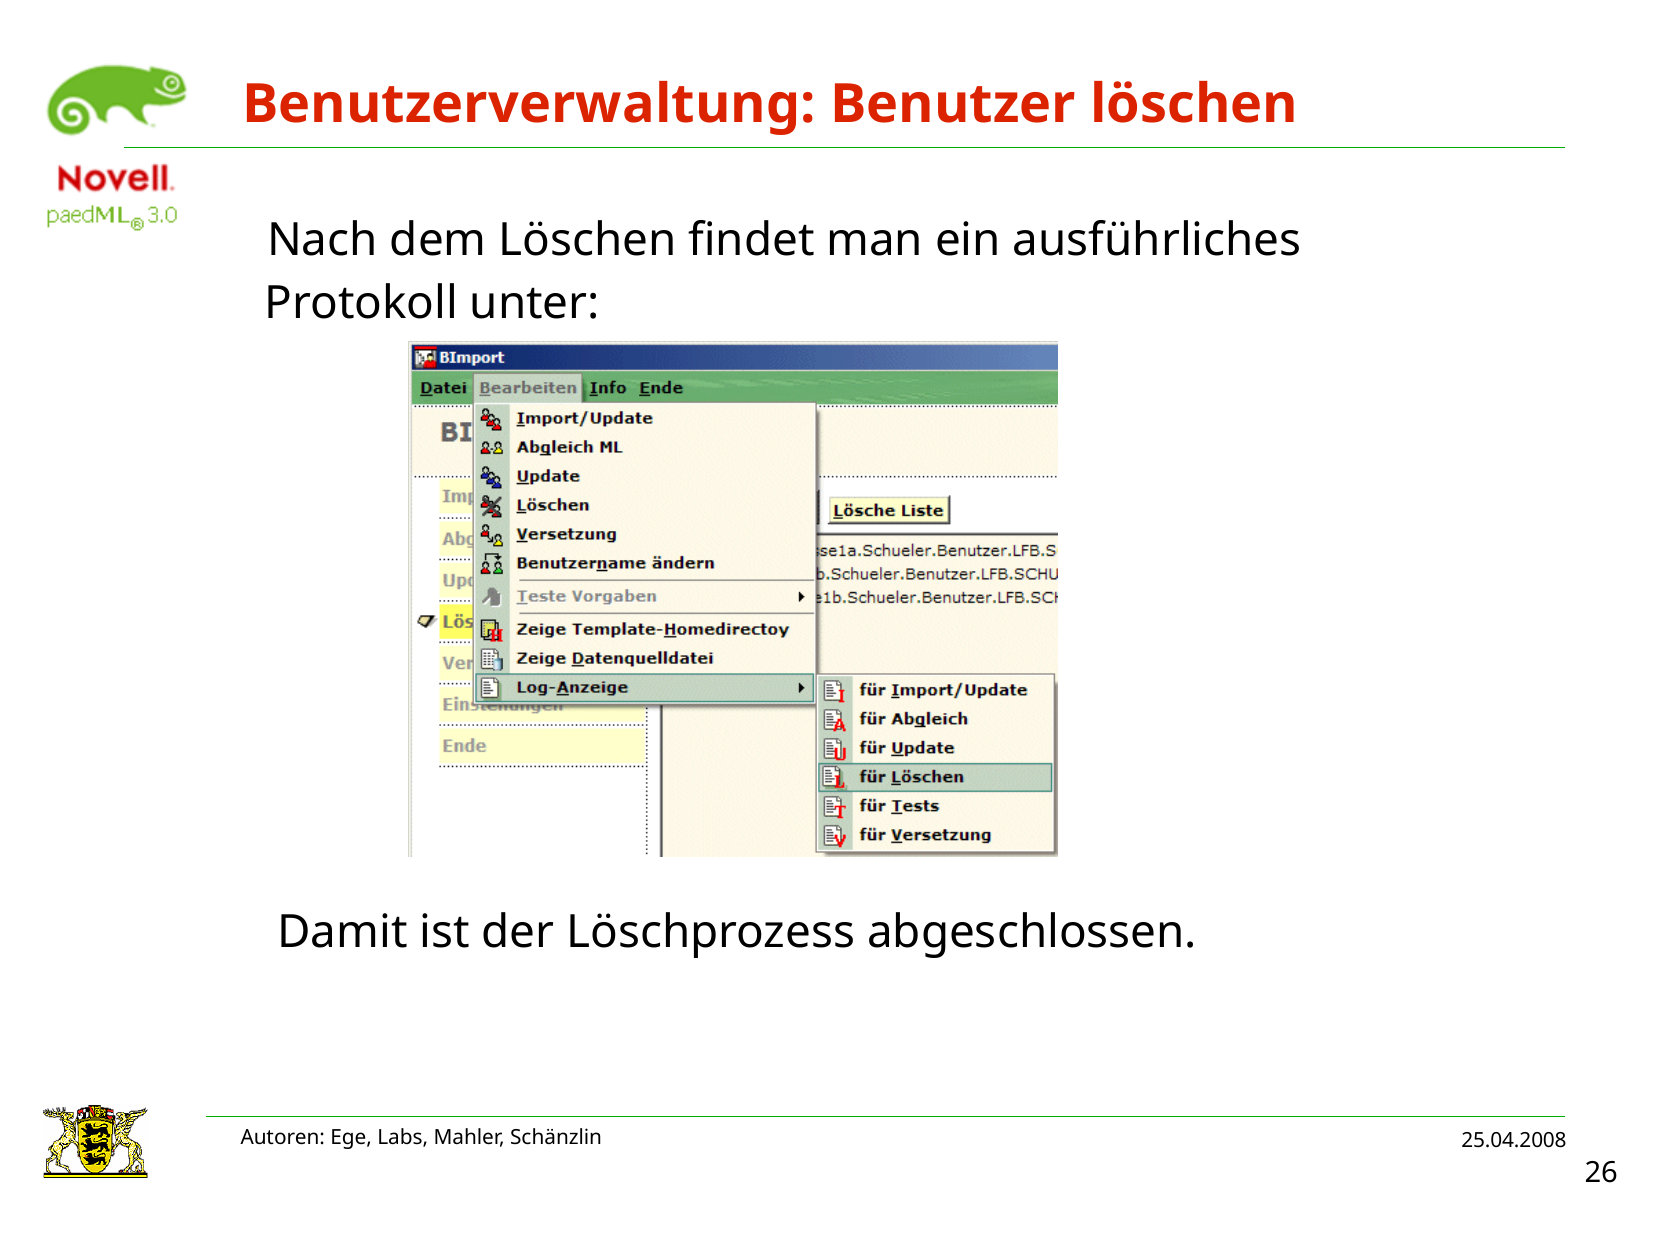

# Benutzerverwaltung: Benutzer löschen
Nach dem Löschen findet man ein ausführliches Protokoll unter:
Damit ist der Löschprozess abgeschlossen.
Autoren: Ege, Labs, Mahler, Schänzlin
25.04.2008
26